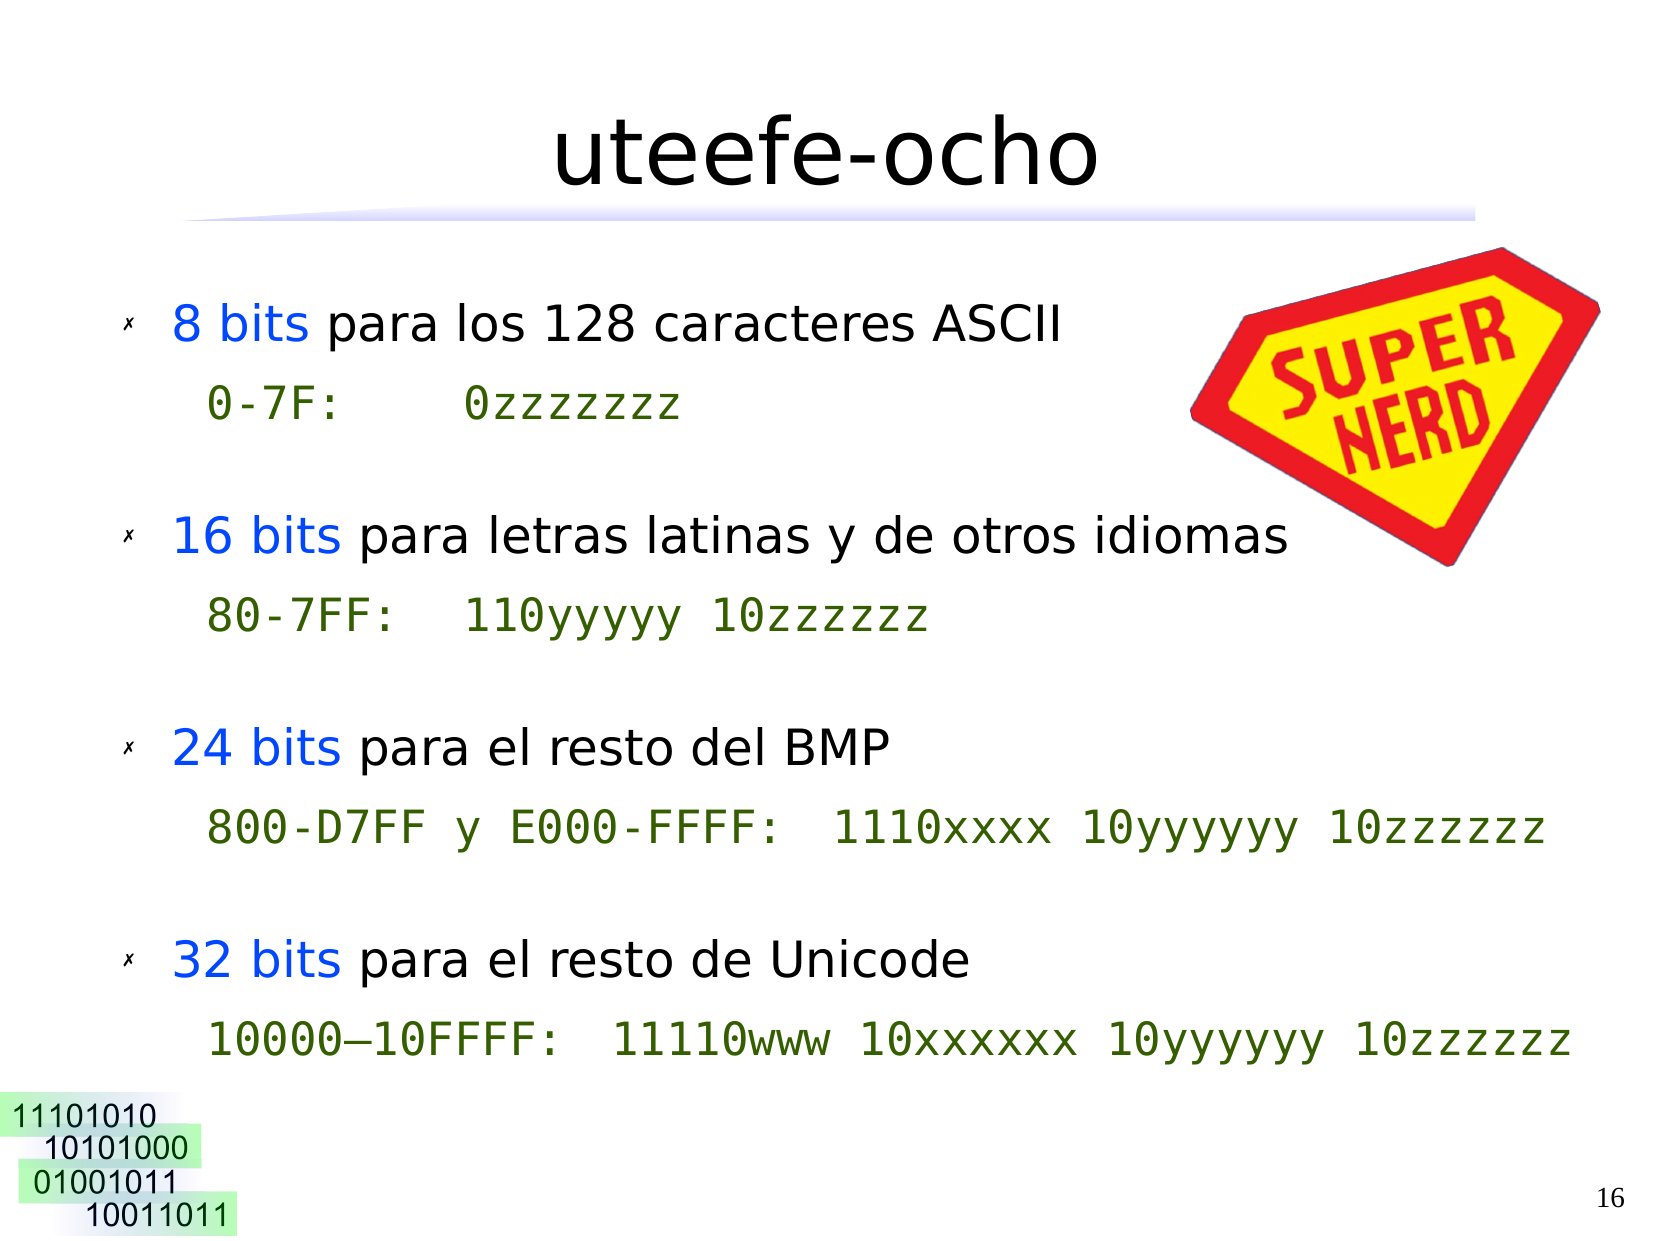

# uteefe-ocho
8 bits para los 128 caracteres ASCII
0-7F:		0zzzzzzz
16 bits para letras latinas y de otros idiomas
80-7FF:	110yyyyy 10zzzzzz
24 bits para el resto del BMP
800-D7FF y E000-FFFF:	1110xxxx 10yyyyyy 10zzzzzz
32 bits para el resto de Unicode
10000–10FFFF:	11110www 10xxxxxx 10yyyyyy 10zzzzzz
16